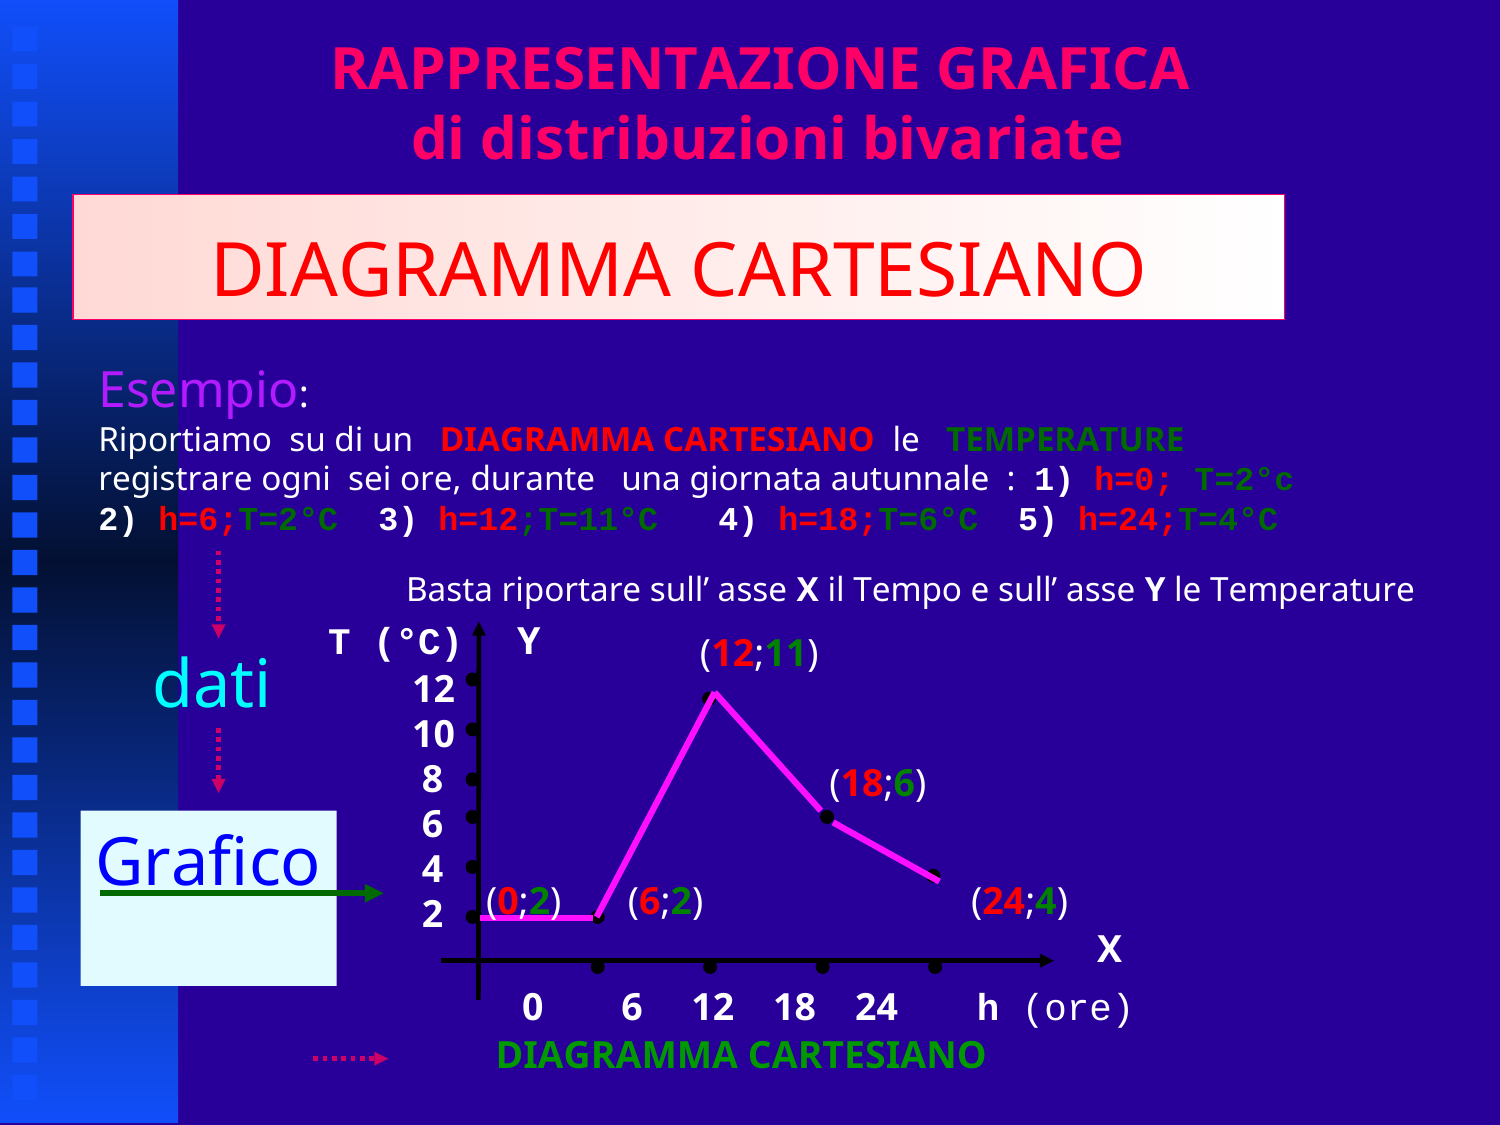

RAPPRESENTAZIONE GRAFICA
di distribuzioni bivariate
DIAGRAMMA CARTESIANO
Esempio:
Riportiamo su di un DIAGRAMMA CARTESIANO le TEMPERATURE
registrare ogni sei ore, durante una giornata autunnale : 1) h=0; T=2°c
2) h=6;T=2°C 3) h=12;T=11°C 4) h=18;T=6°C 5) h=24;T=4°C
Basta riportare sull’ asse X il Tempo e sull’ asse Y le Temperature
T (°C)
Y
(12;11)
dati
12
10
 8
 6
 4
 2
(18;6)
Grafico
(0;2)
(6;2)
(24;4)
X
0 6 12 18 24 h (ore)
DIAGRAMMA CARTESIANO